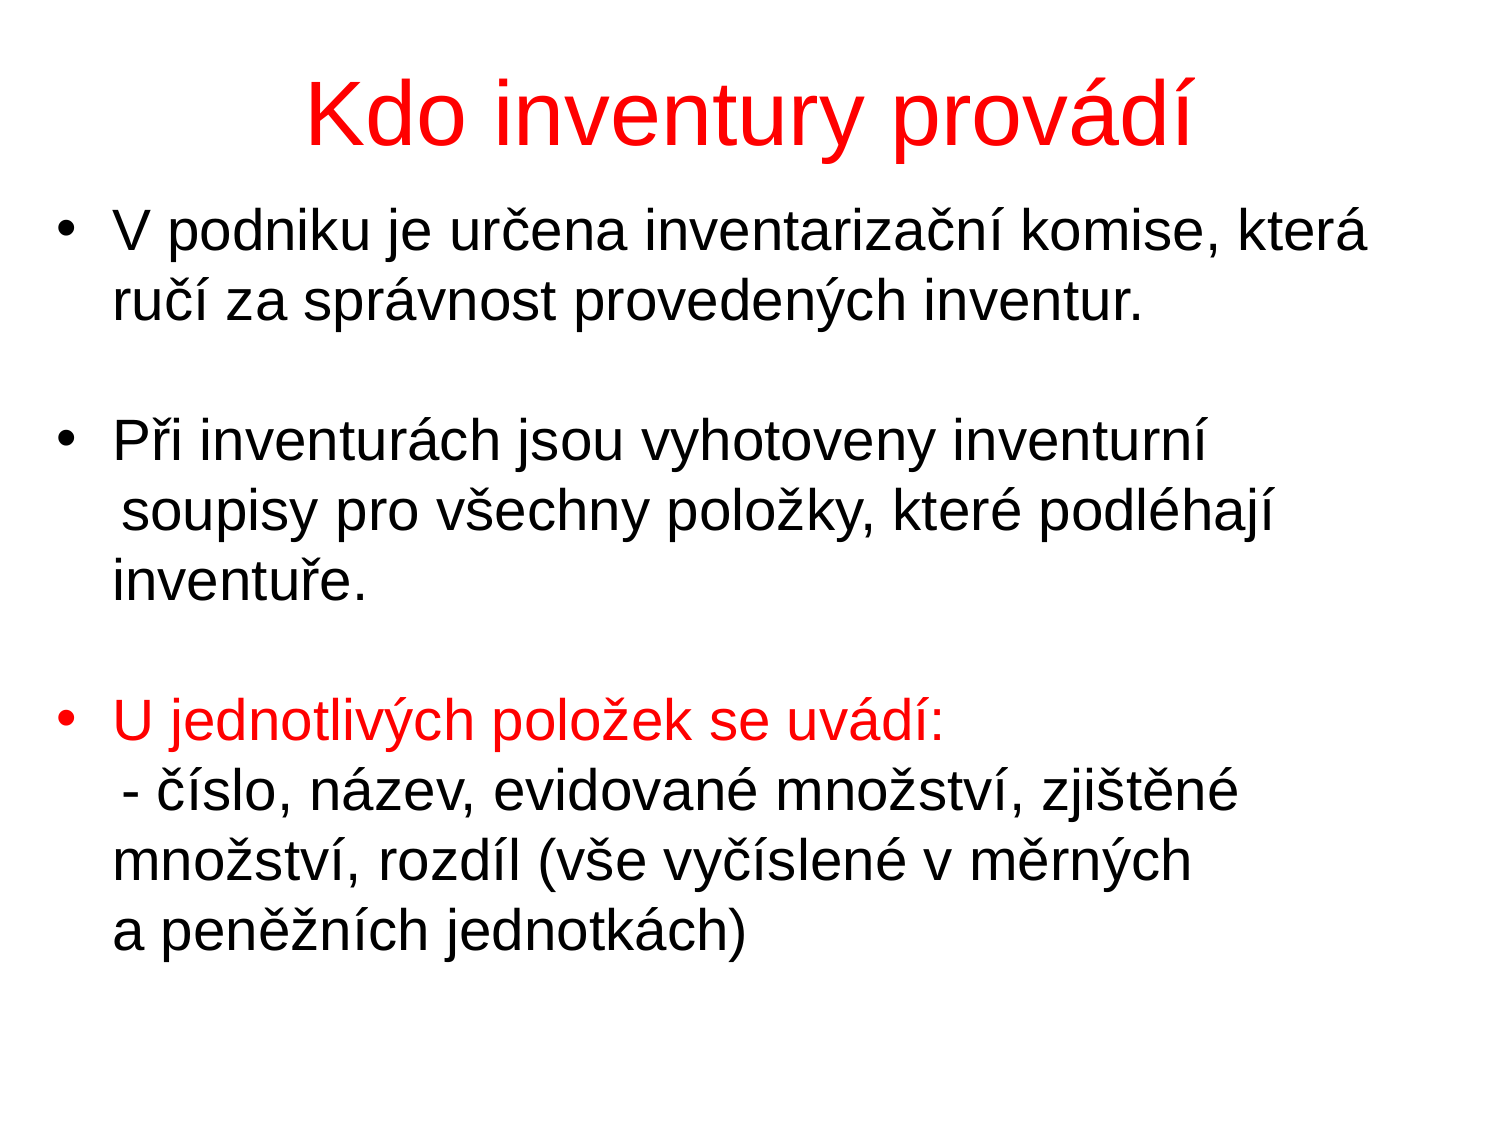

# Kdo inventury provádí
V podniku je určena inventarizační komise, která ručí za správnost provedených inventur.
Při inventurách jsou vyhotoveny inventurní
 soupisy pro všechny položky, které podléhají inventuře.
U jednotlivých položek se uvádí:
 - číslo, název, evidované množství, zjištěné množství, rozdíl (vše vyčíslené v měrných
	a peněžních jednotkách)